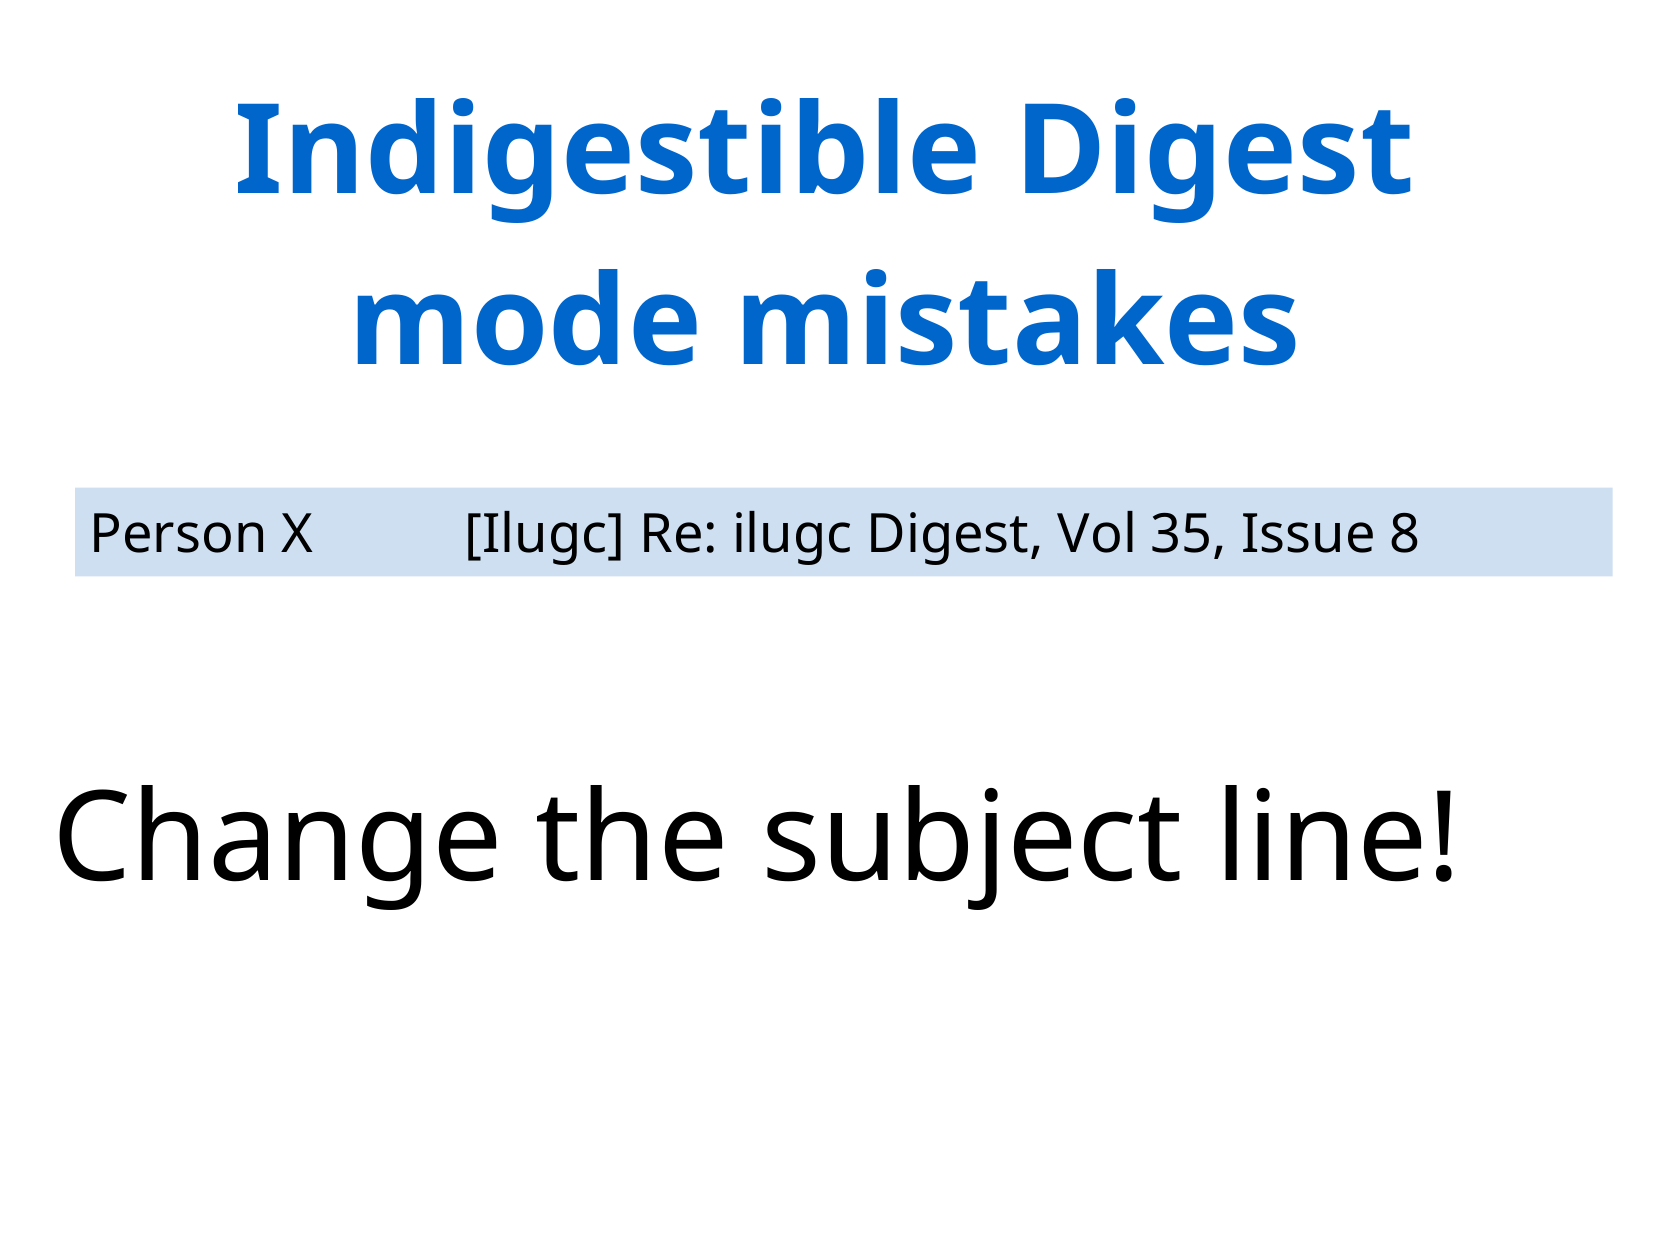

Indigestible Digest mode mistakes
Person X			[Ilugc] Re: ilugc Digest, Vol 35, Issue 8
Change the subject line!